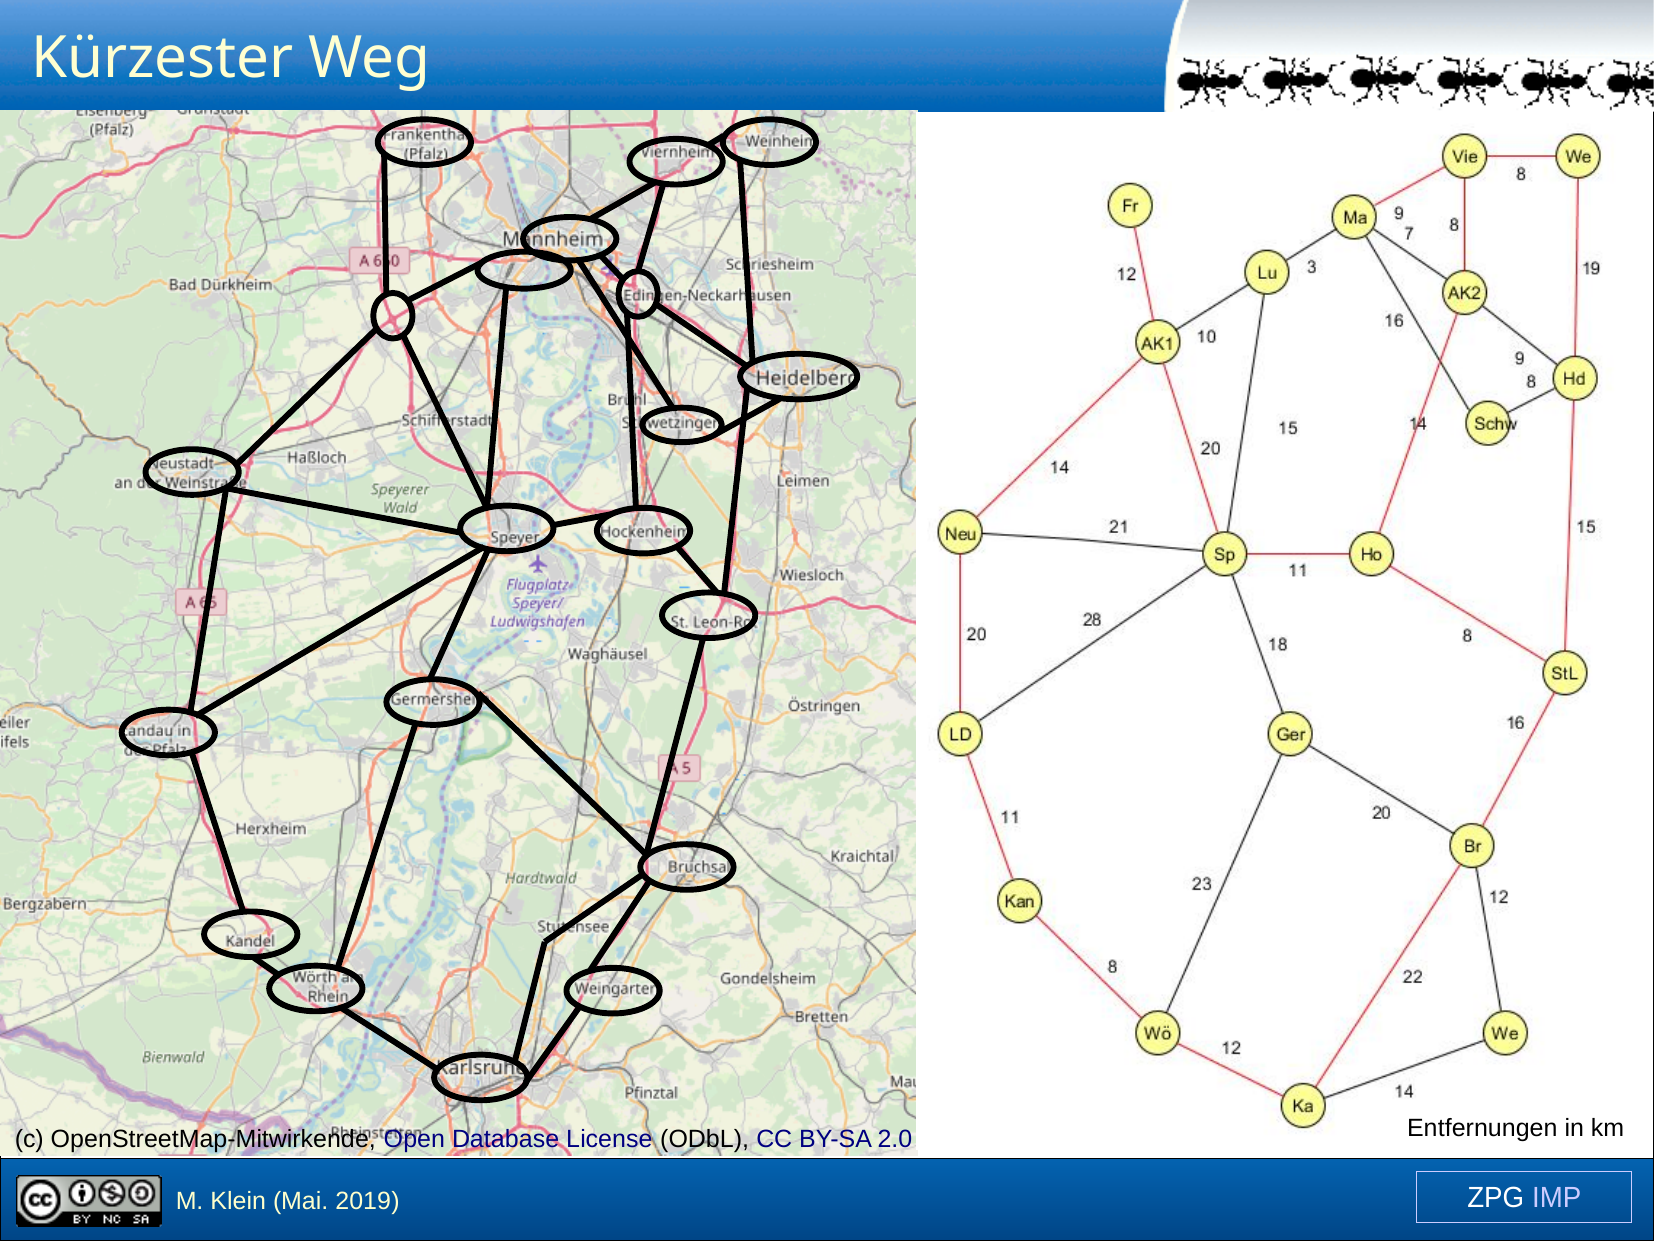

# Kürzester Weg
Entfernungen in km
(c) OpenStreetMap-Mitwirkende, Open Database License (ODbL), CC BY-SA 2.0
5